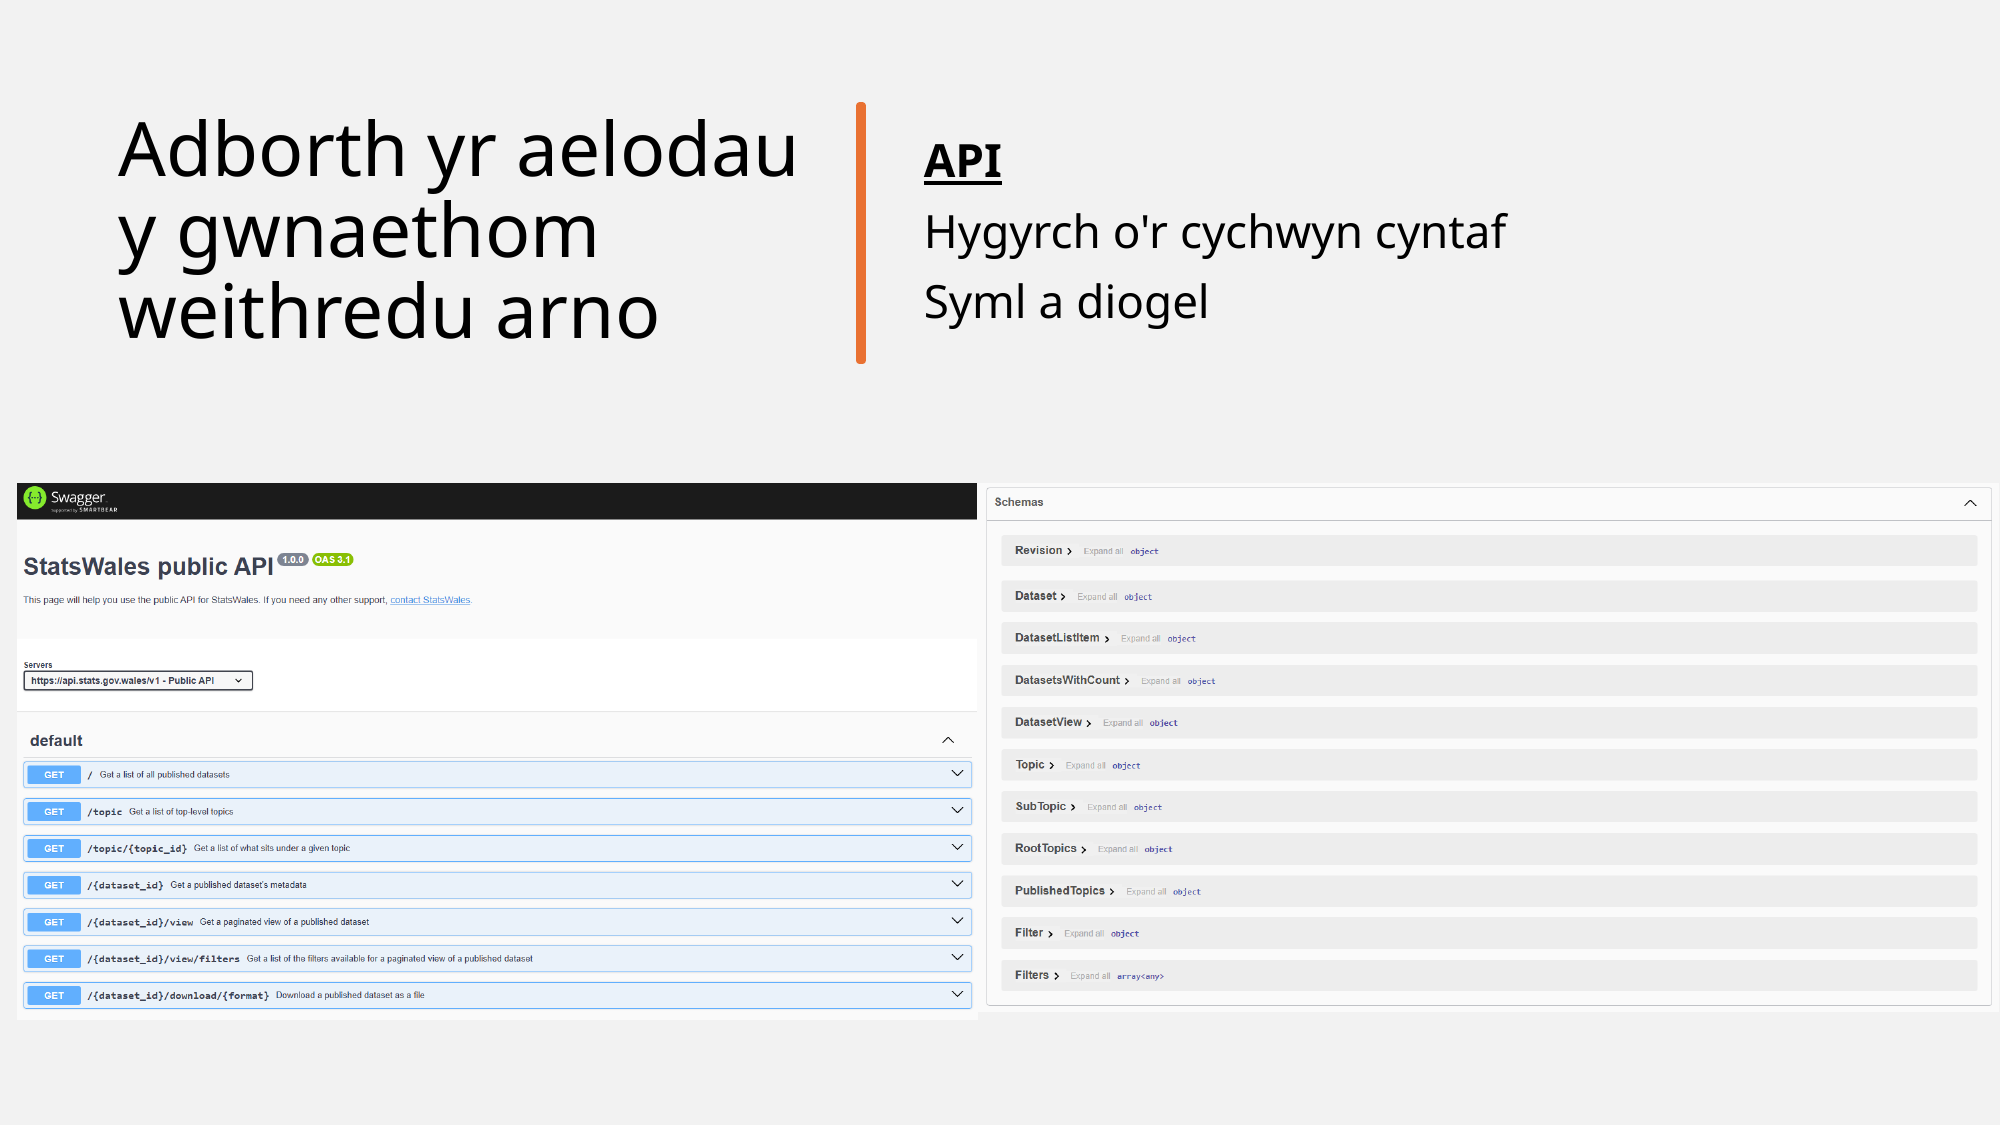

# Adborth yr aelodau y gwnaethom weithredu arno
API
Hygyrch o'r cychwyn cyntaf
Syml a diogel